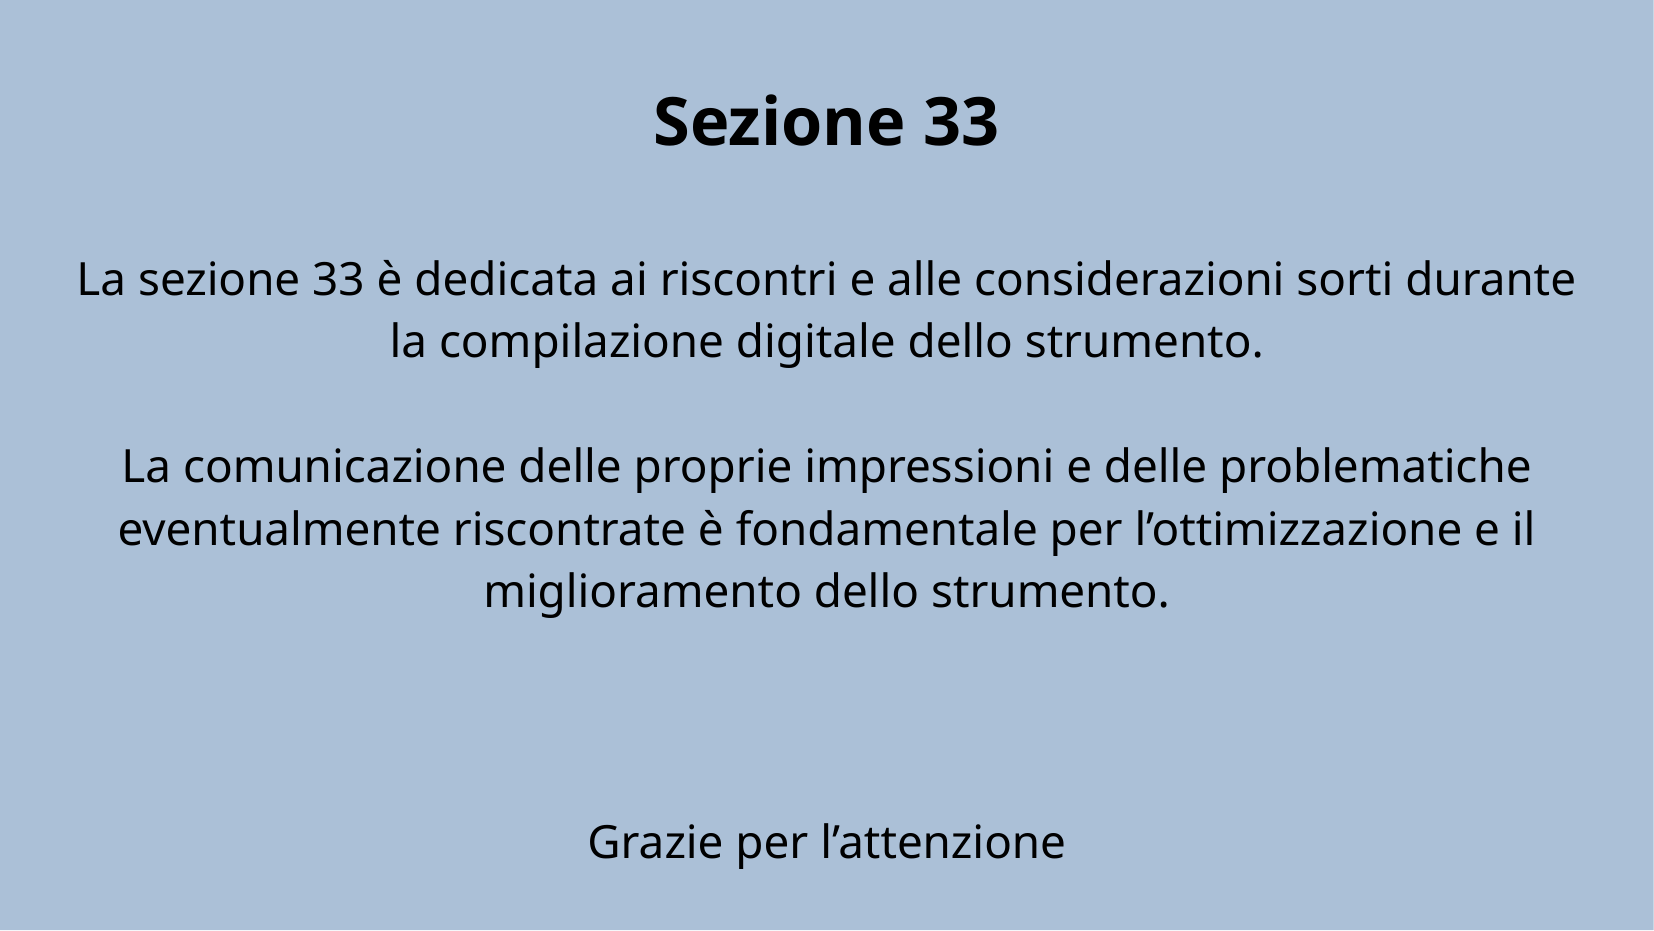

# Sezione 33
La sezione 33 è dedicata ai riscontri e alle considerazioni sorti durante la compilazione digitale dello strumento.
La comunicazione delle proprie impressioni e delle problematiche eventualmente riscontrate è fondamentale per l’ottimizzazione e il miglioramento dello strumento.
Grazie per l’attenzione